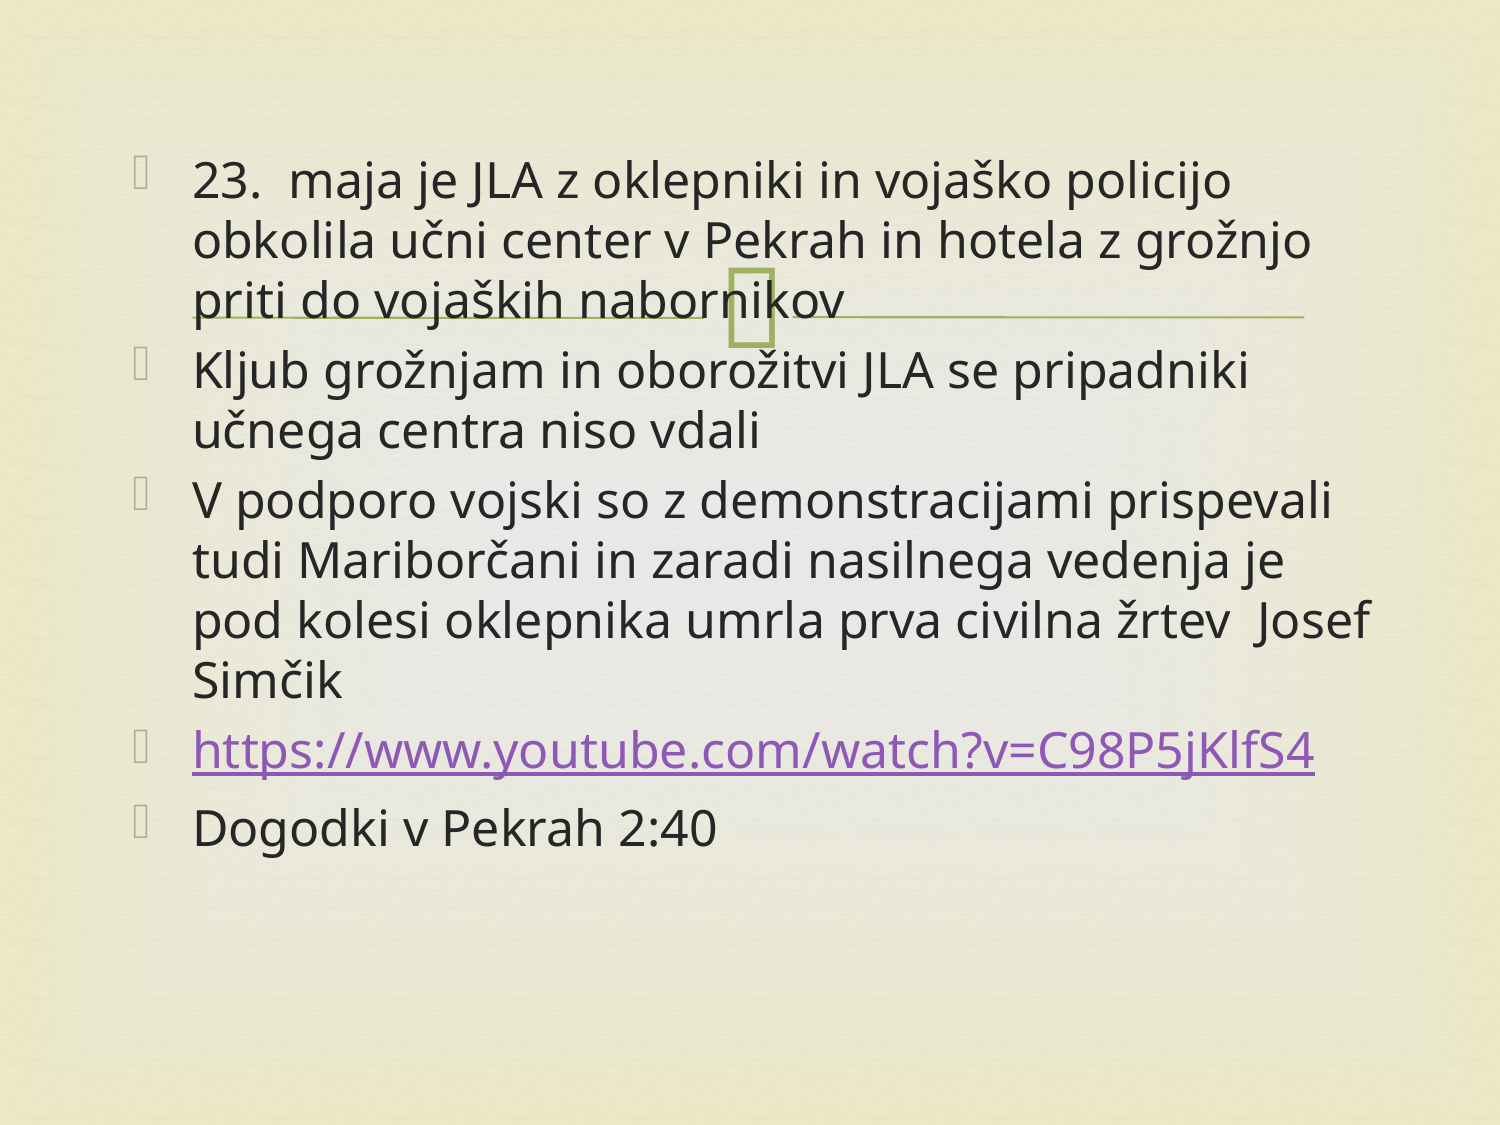

# 23. maja je JLA z oklepniki in vojaško policijo obkolila učni center v Pekrah in hotela z grožnjo priti do vojaških nabornikov
Kljub grožnjam in oborožitvi JLA se pripadniki učnega centra niso vdali
V podporo vojski so z demonstracijami prispevali tudi Mariborčani in zaradi nasilnega vedenja je pod kolesi oklepnika umrla prva civilna žrtev Josef Simčik
https://www.youtube.com/watch?v=C98P5jKlfS4
Dogodki v Pekrah 2:40